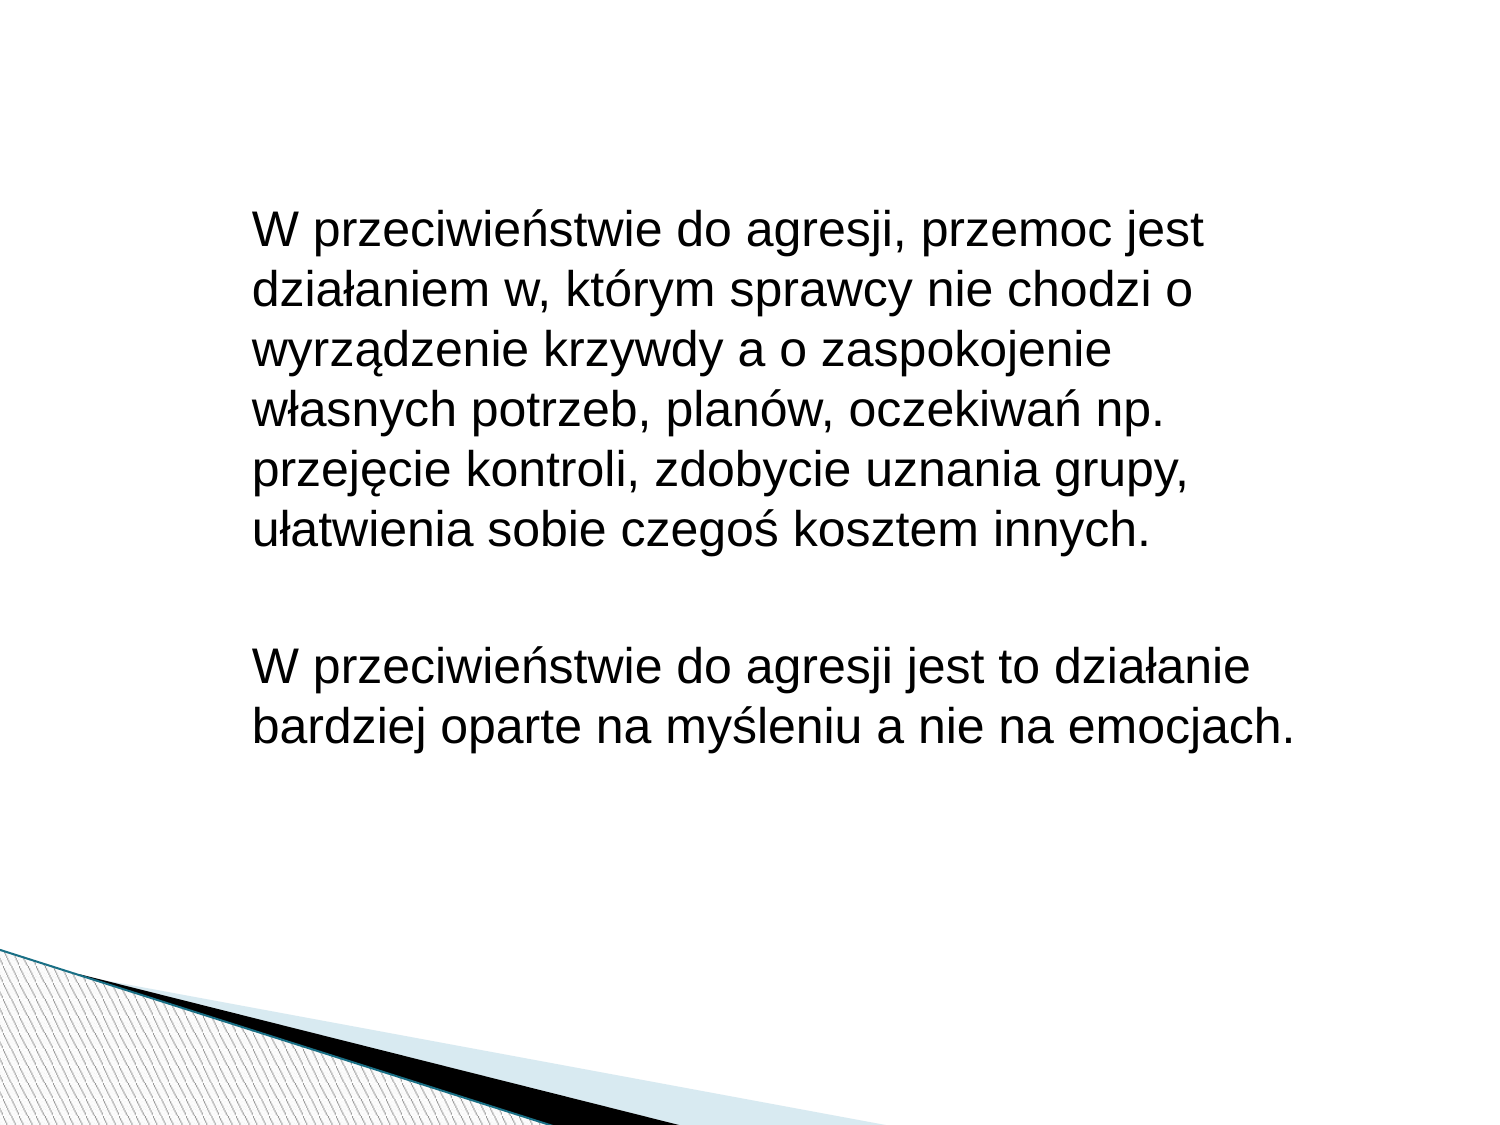

# W przeciwieństwie do agresji, przemoc jest działaniem w, którym sprawcy nie chodzi o wyrządzenie krzywdy a o zaspokojenie własnych potrzeb, planów, oczekiwań np. przejęcie kontroli, zdobycie uznania grupy, ułatwienia sobie czegoś kosztem innych.
W przeciwieństwie do agresji jest to działanie bardziej oparte na myśleniu a nie na emocjach.